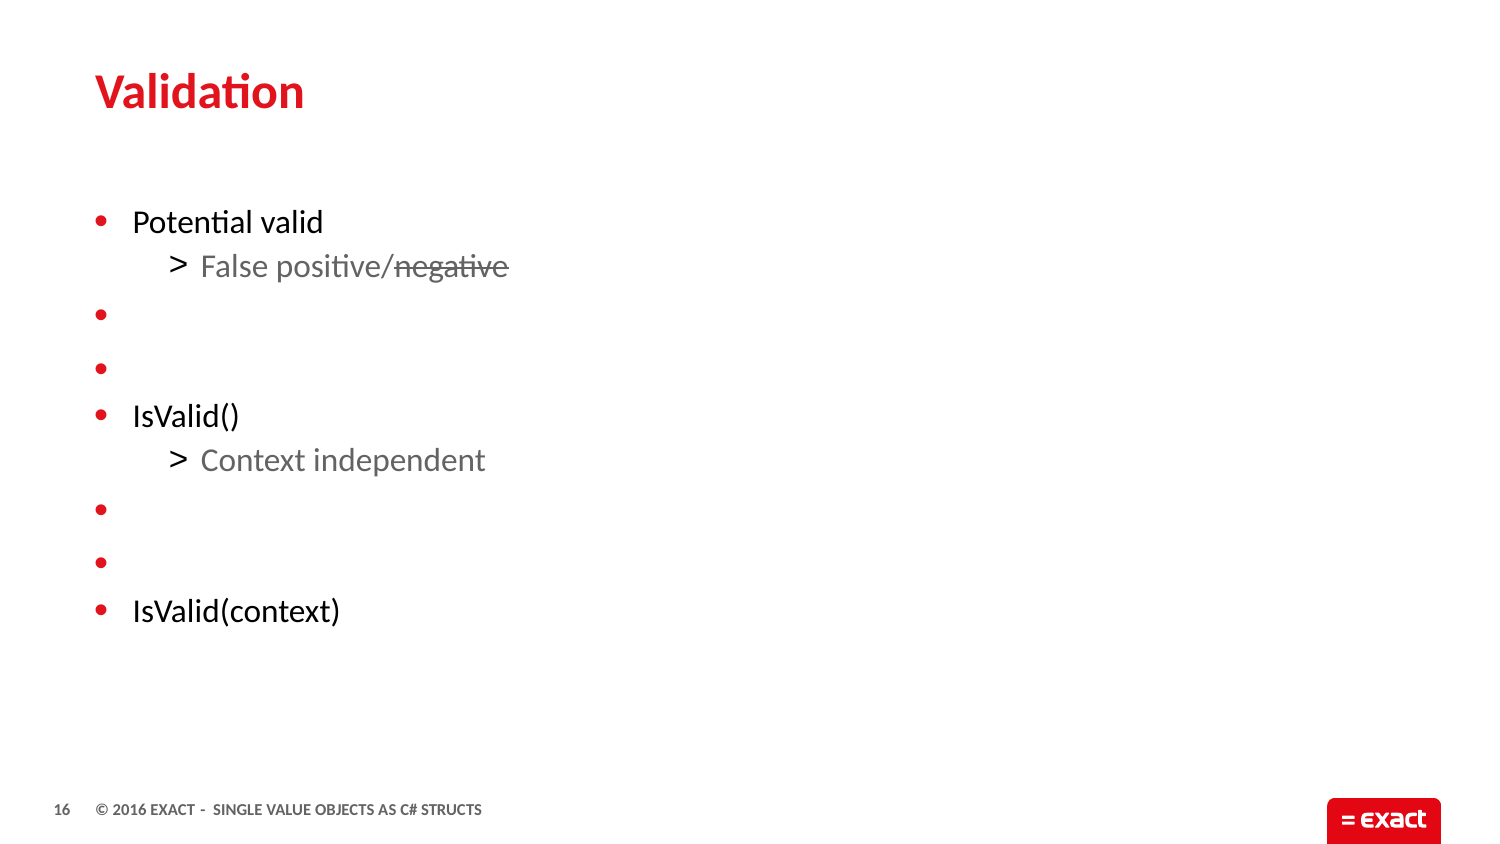

# Validation
Potential valid
False positive/negative
IsValid()
Context independent
IsValid(context)
- Single Value Objects as C# structs